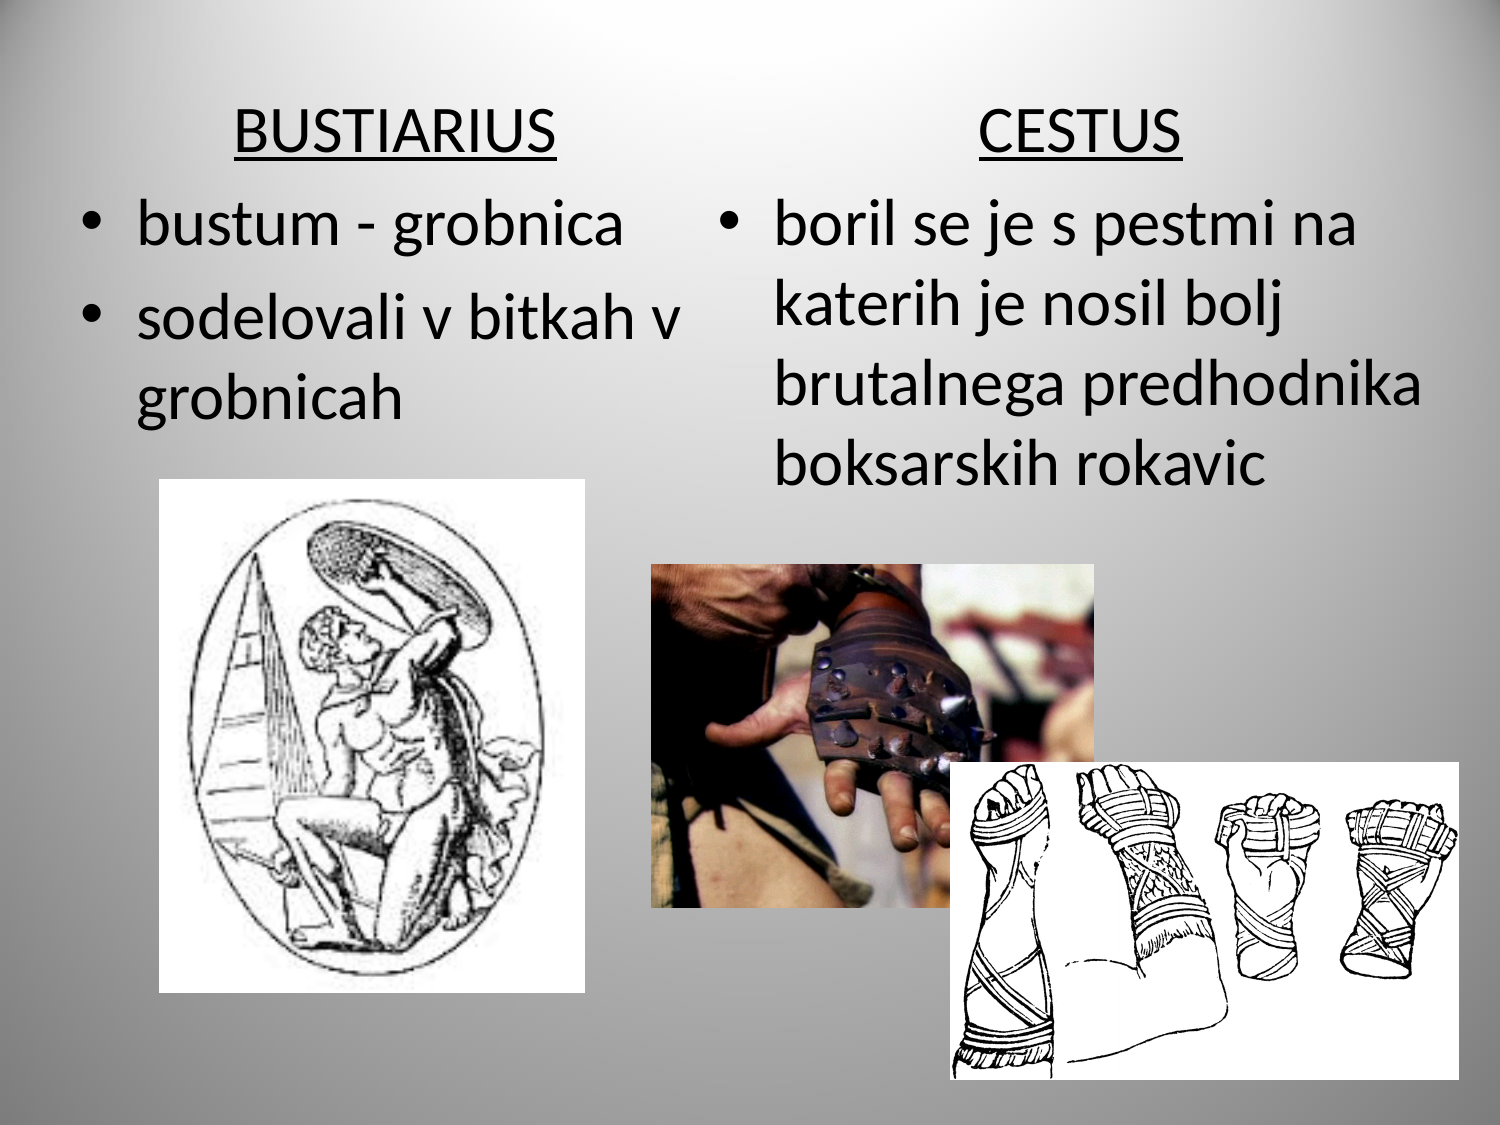

# BUSTIARIUS
bustum - grobnica
sodelovali v bitkah v grobnicah
CESTUS
boril se je s pestmi na katerih je nosil bolj brutalnega predhodnika boksarskih rokavic